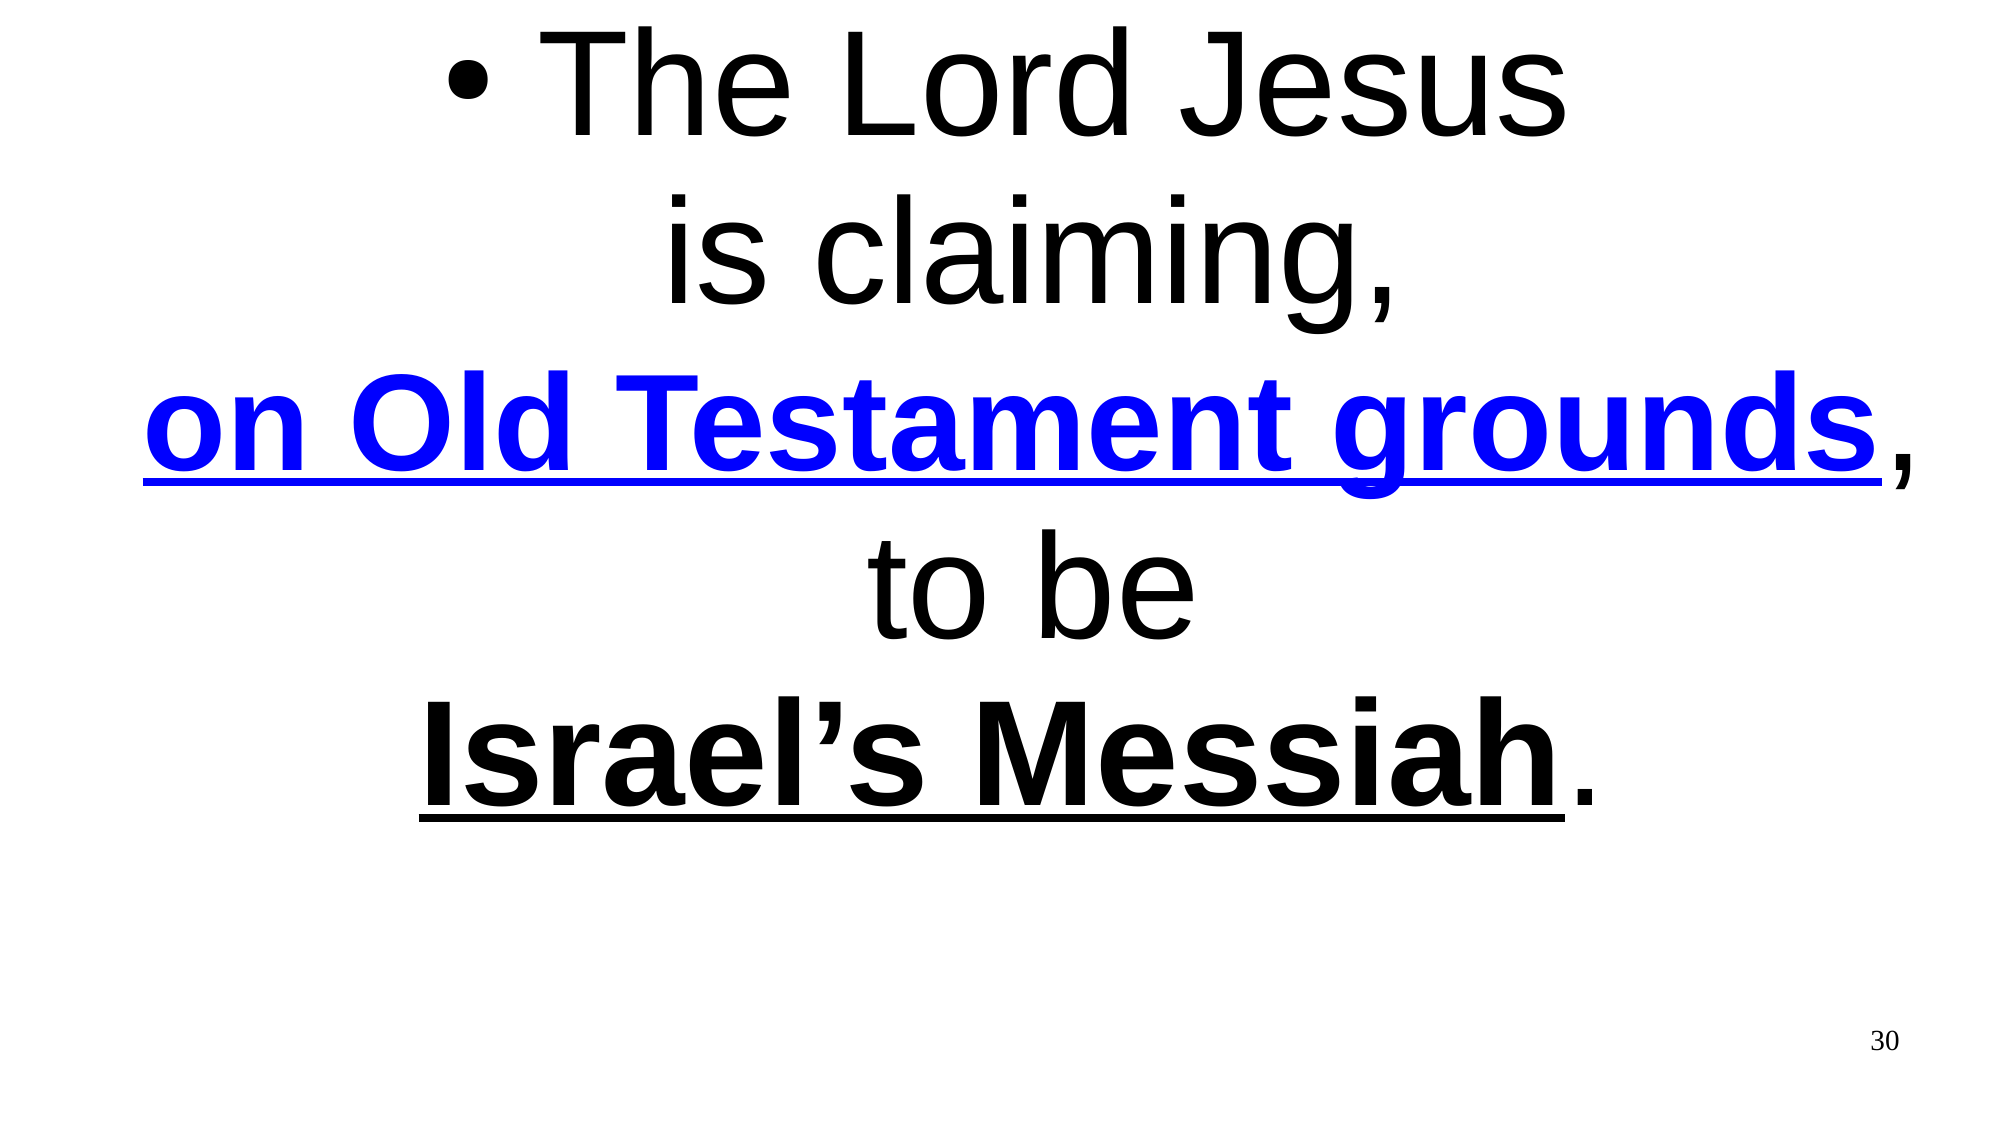

# The Lord Jesus is claiming, on Old Testament grounds, to be Israel’s Messiah.
30